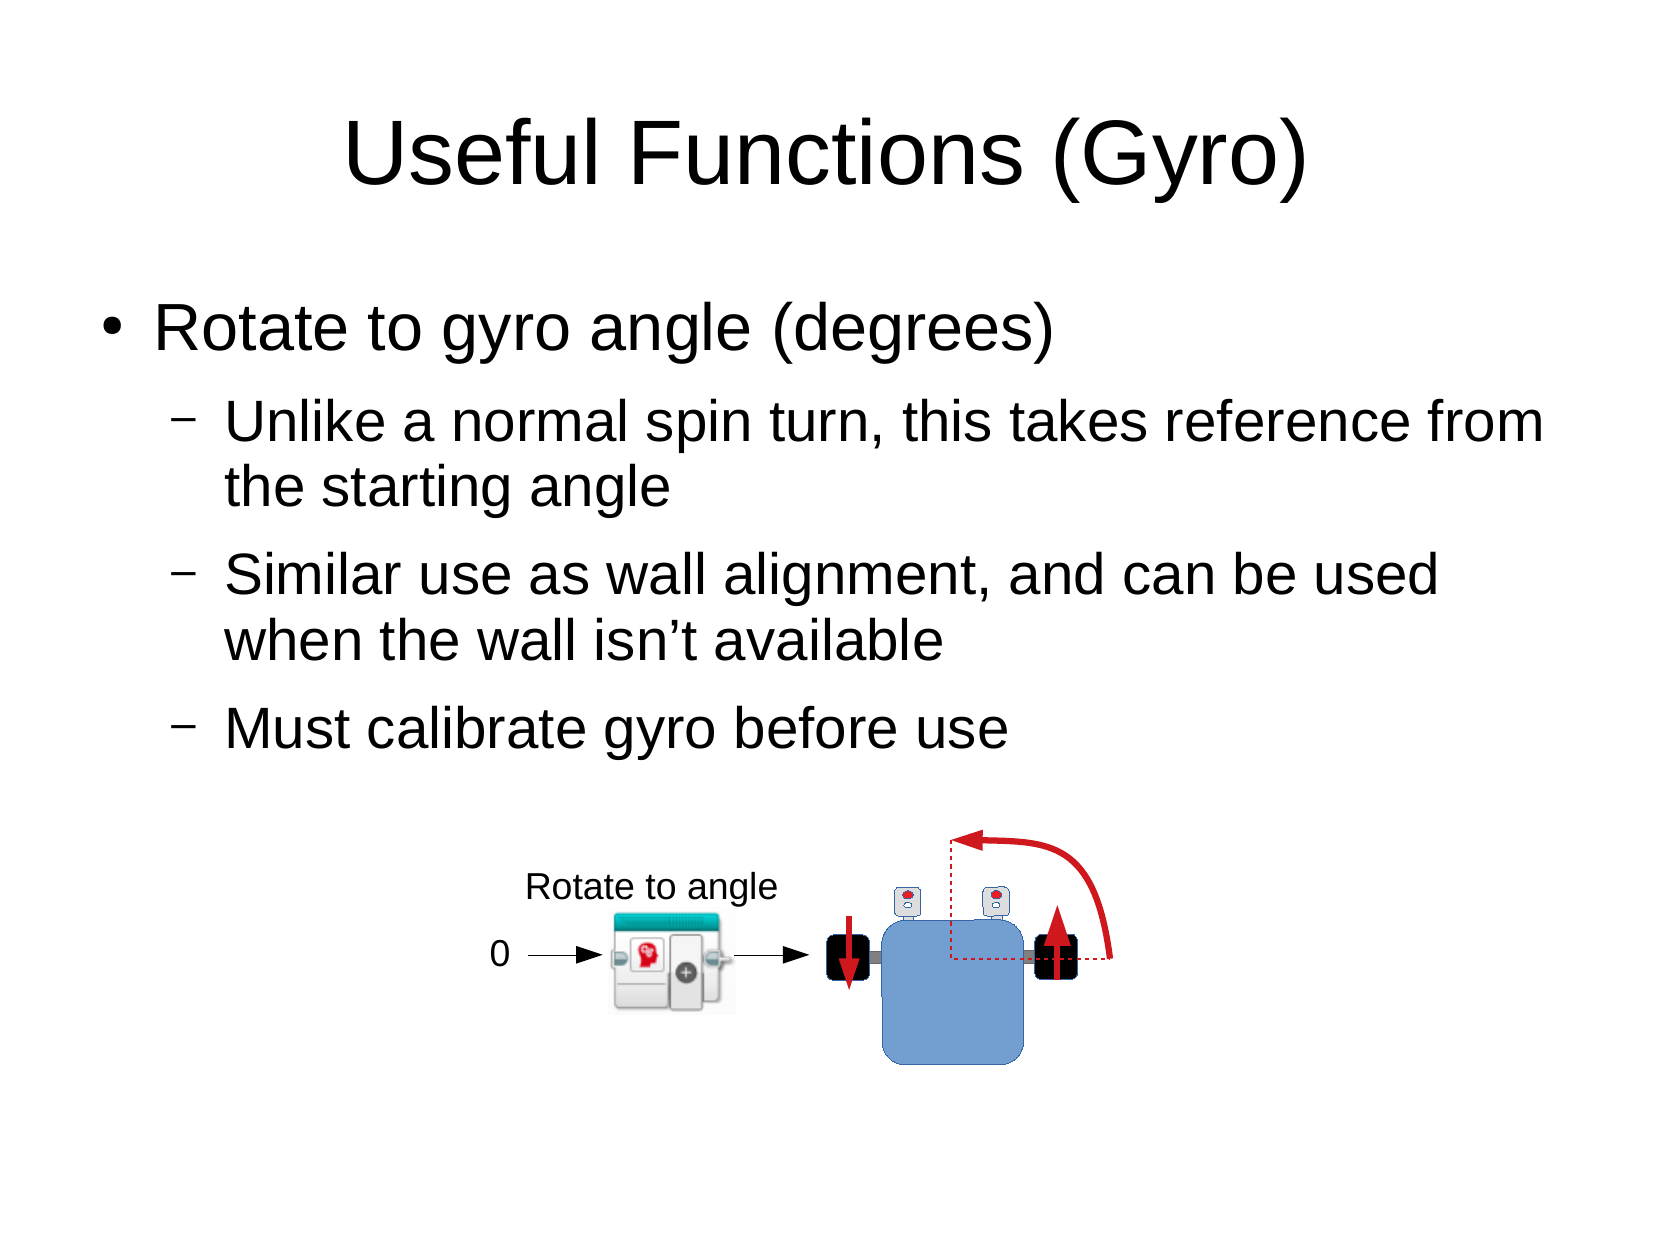

# Useful Functions (Gyro)
Rotate to gyro angle (degrees)
Unlike a normal spin turn, this takes reference from the starting angle
Similar use as wall alignment, and can be used when the wall isn’t available
Must calibrate gyro before use
Rotate to angle
0